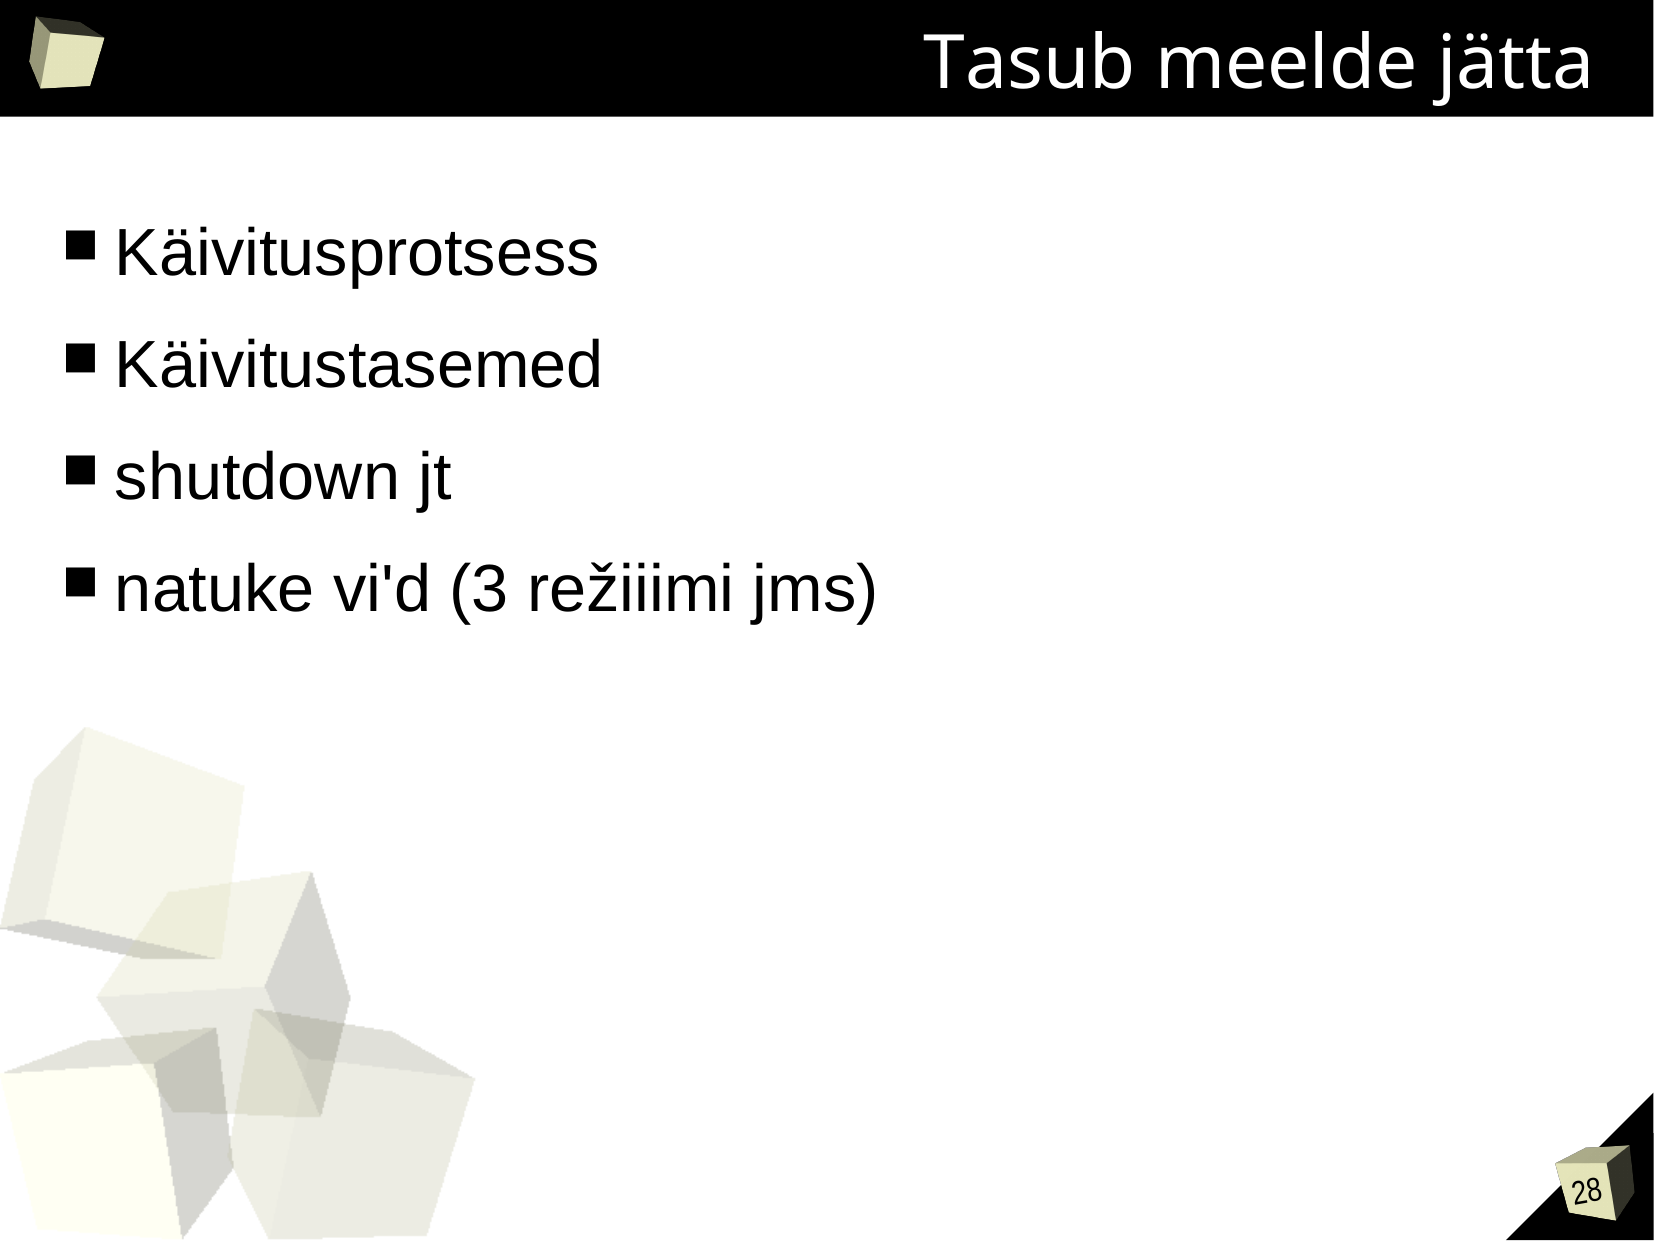

# Tasub meelde jätta
Käivitusprotsess
Käivitustasemed
shutdown jt
natuke vi'd (3 režiiimi jms)